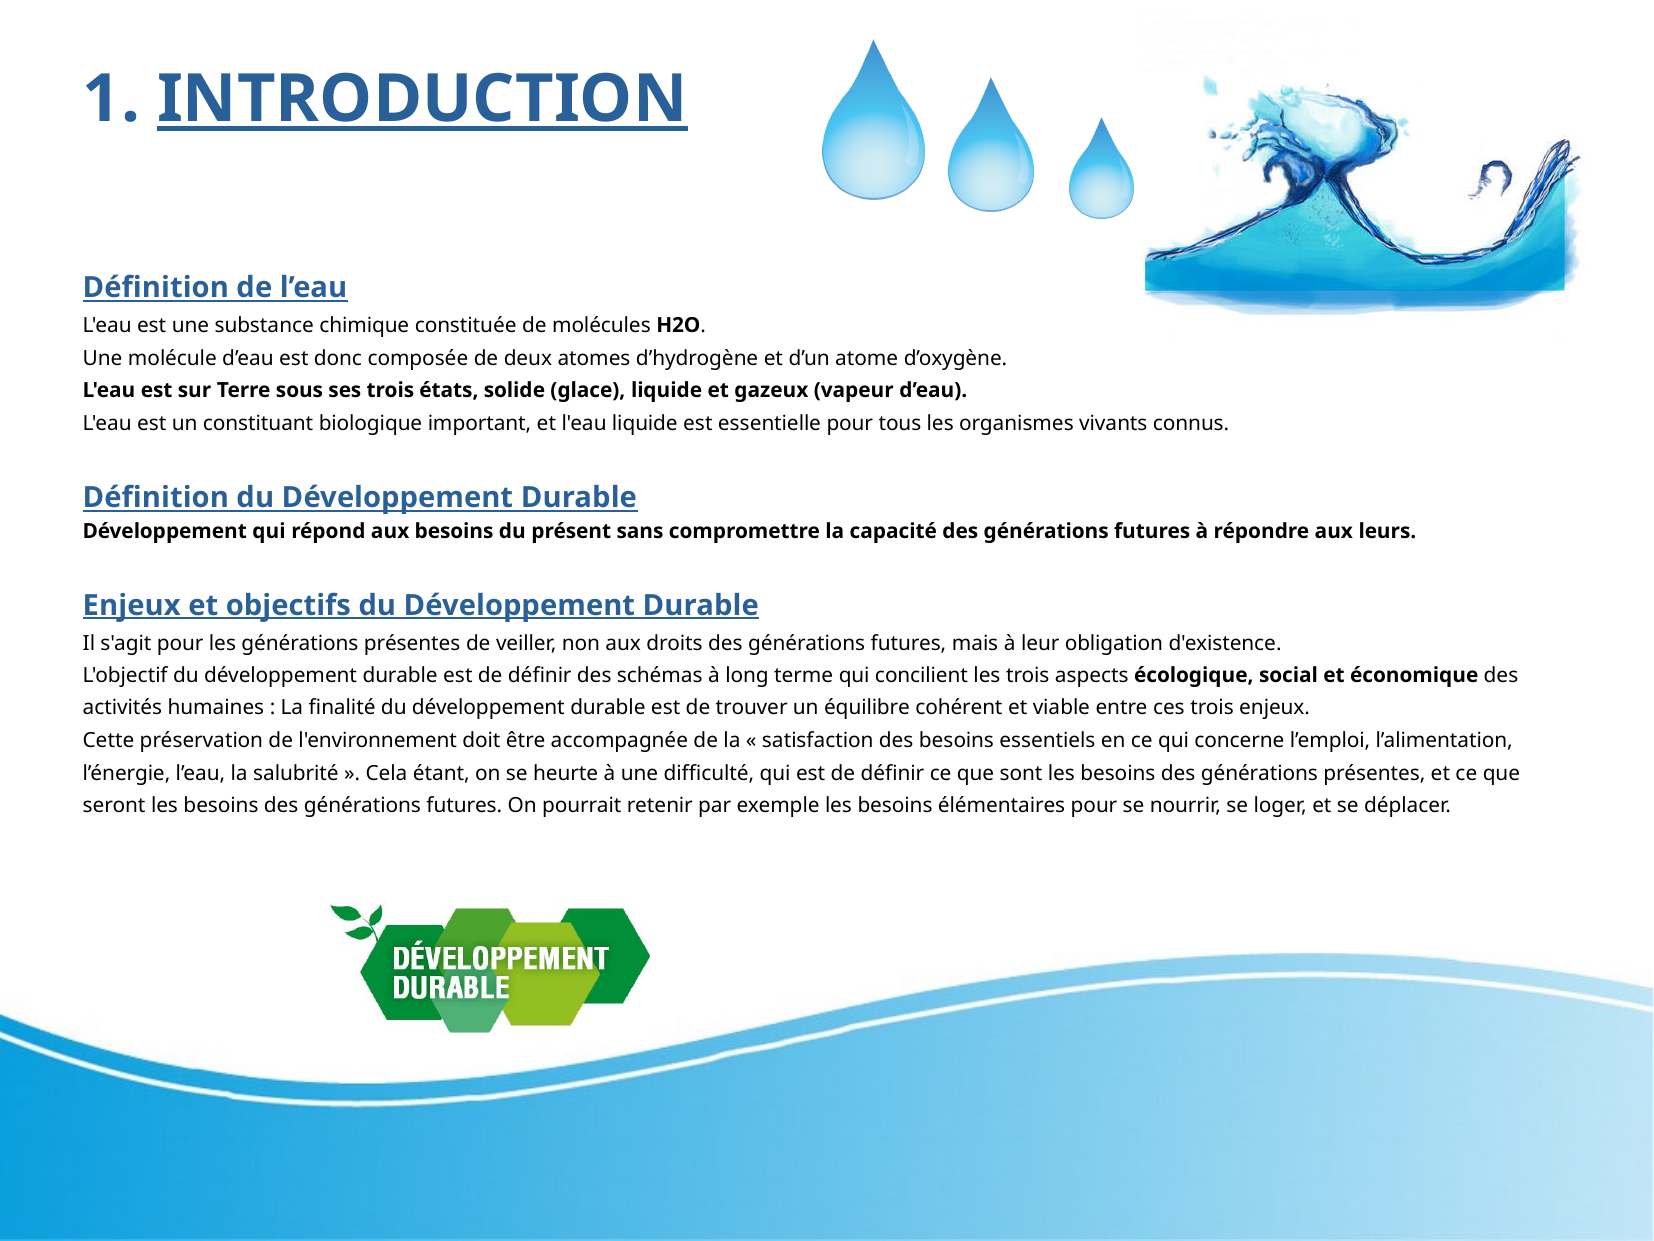

# 1. INTRODUCTION
Définition de l’eau
L'eau est une substance chimique constituée de molécules H2O.
Une molécule d’eau est donc composée de deux atomes d’hydrogène et d’un atome d’oxygène.
L'eau est sur Terre sous ses trois états, solide (glace), liquide et gazeux (vapeur d’eau).
L'eau est un constituant biologique important, et l'eau liquide est essentielle pour tous les organismes vivants connus.
Définition du Développement Durable
Développement qui répond aux besoins du présent sans compromettre la capacité des générations futures à répondre aux leurs.
Enjeux et objectifs du Développement Durable
Il s'agit pour les générations présentes de veiller, non aux droits des générations futures, mais à leur obligation d'existence.
L'objectif du développement durable est de définir des schémas à long terme qui concilient les trois aspects écologique, social et économique des activités humaines : La finalité du développement durable est de trouver un équilibre cohérent et viable entre ces trois enjeux.
Cette préservation de l'environnement doit être accompagnée de la « satisfaction des besoins essentiels en ce qui concerne l’emploi, l’alimentation, l’énergie, l’eau, la salubrité ». Cela étant, on se heurte à une difficulté, qui est de définir ce que sont les besoins des générations présentes, et ce que seront les besoins des générations futures. On pourrait retenir par exemple les besoins élémentaires pour se nourrir, se loger, et se déplacer.